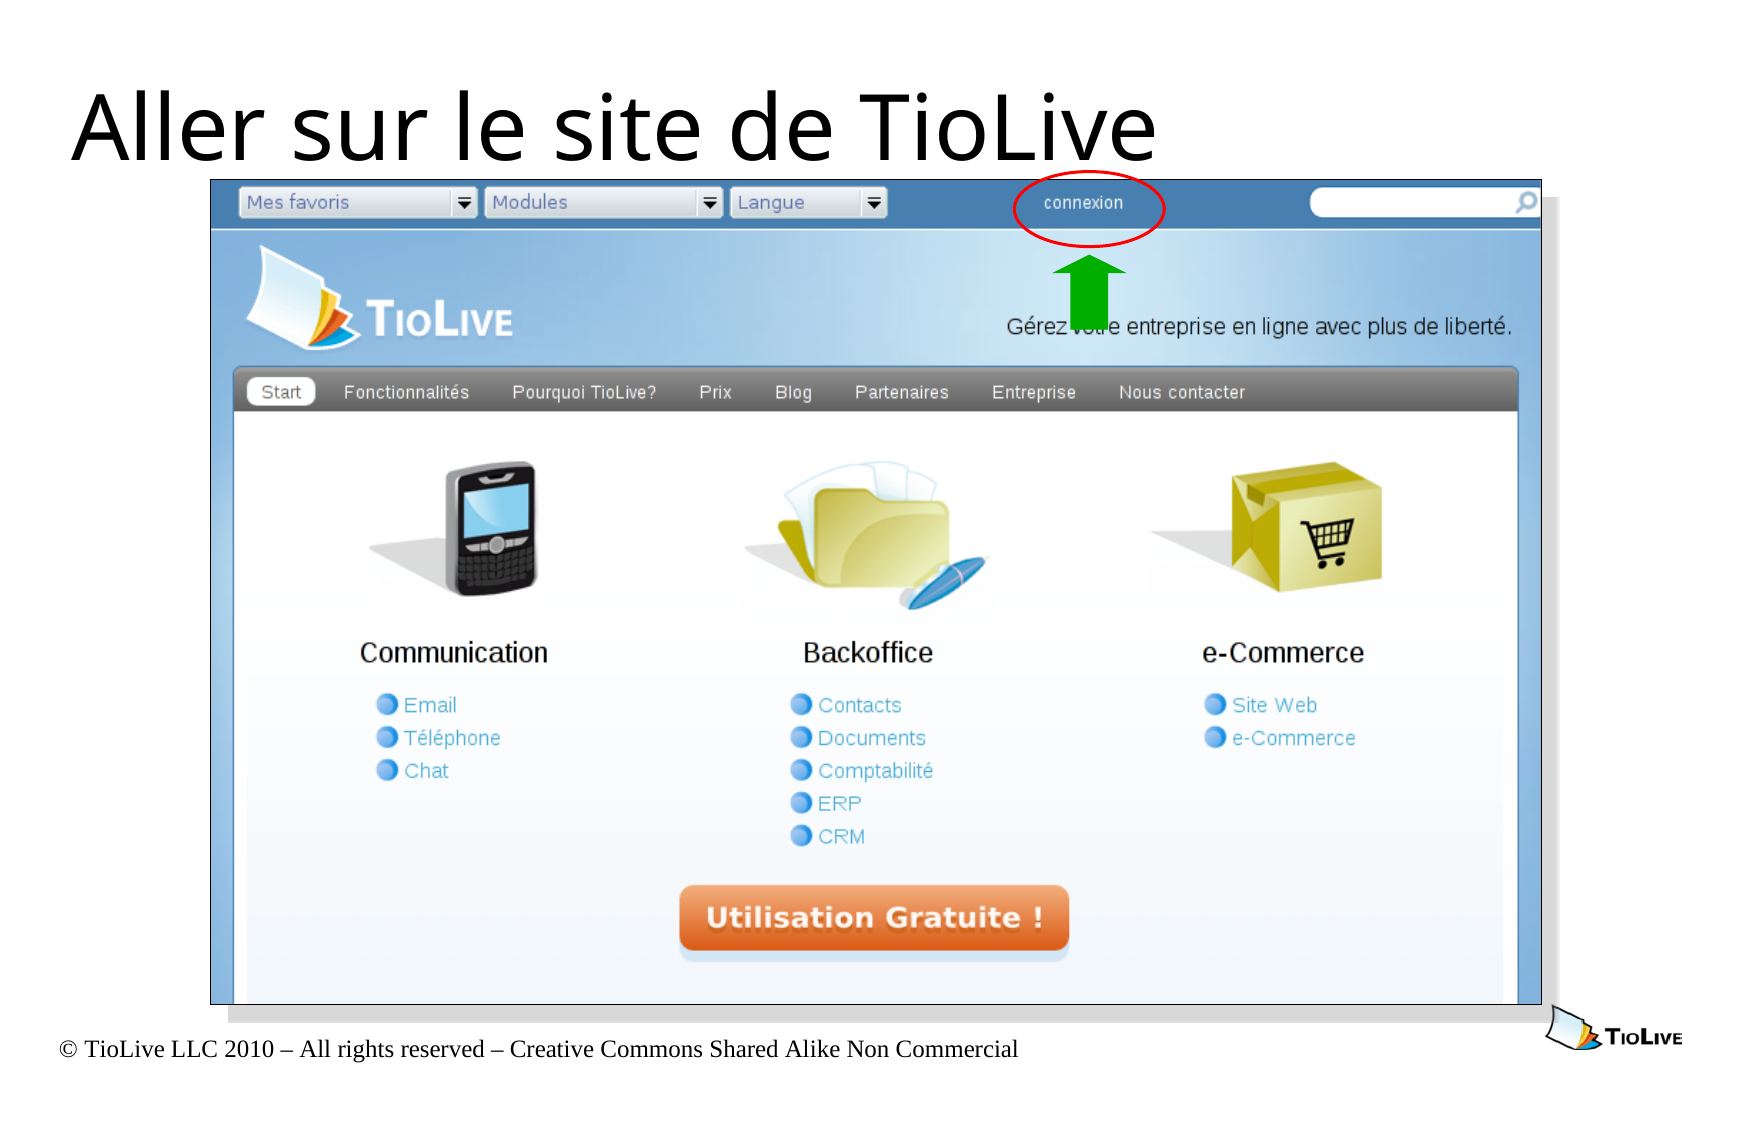

# Aller sur le site de TioLive